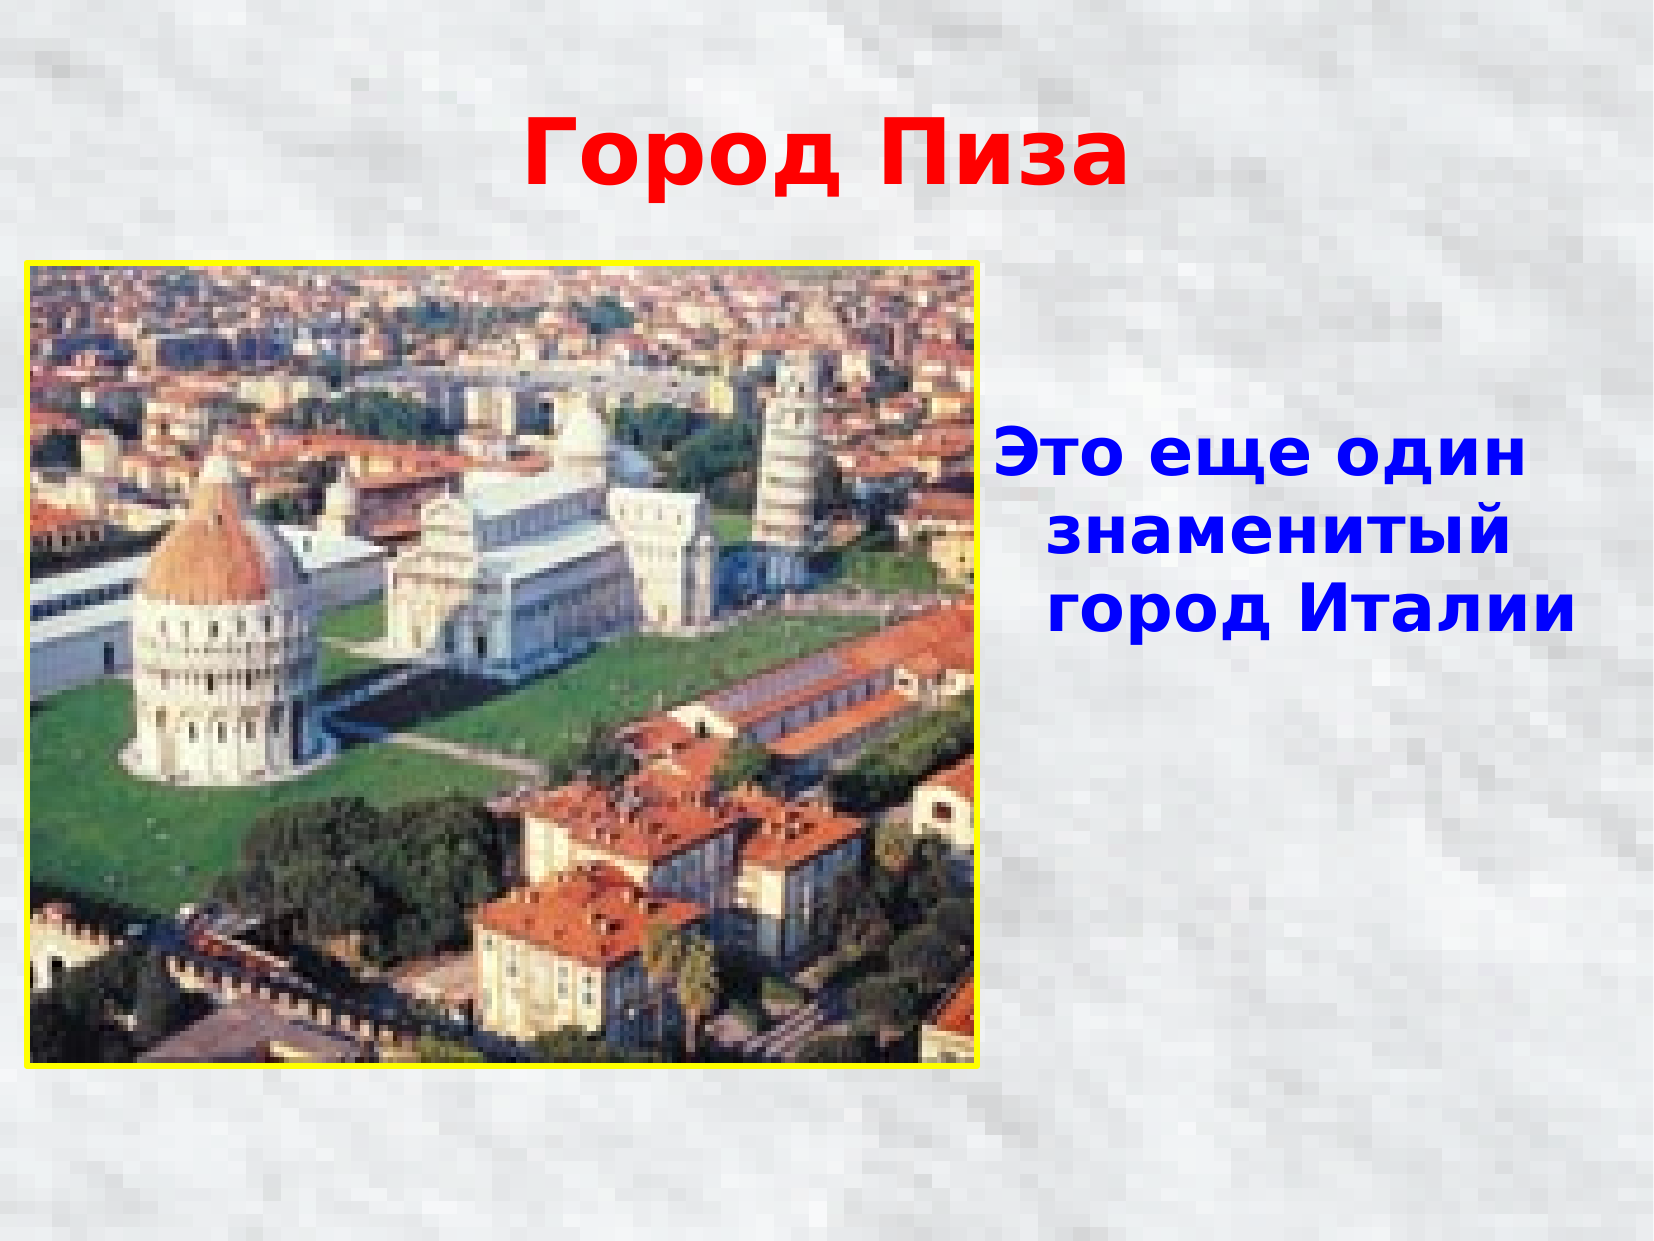

# Город Пиза
Это еще один знаменитый город Италии